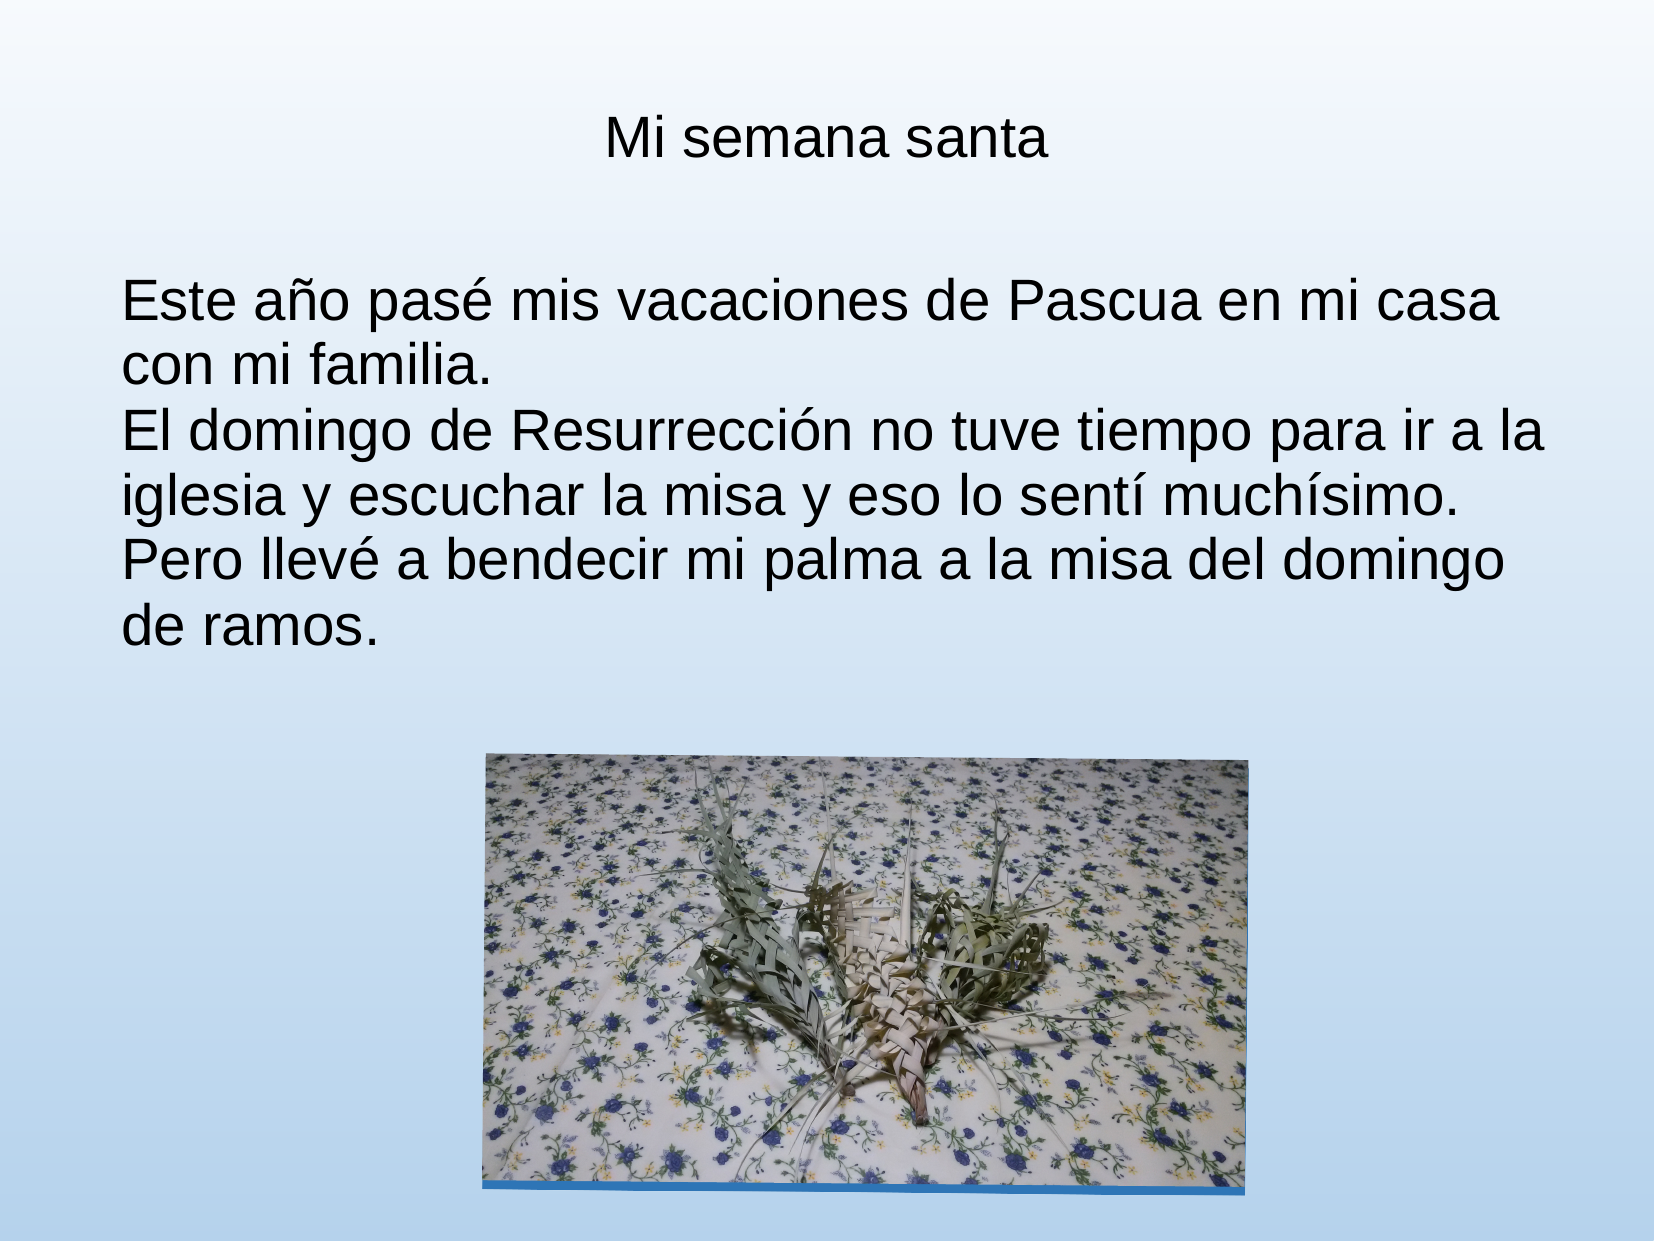

Mi semana santa
Este año pasé mis vacaciones de Pascua en mi casa con mi familia.
El domingo de Resurrección no tuve tiempo para ir a la iglesia y escuchar la misa y eso lo sentí muchísimo.
Pero llevé a bendecir mi palma a la misa del domingo de ramos.